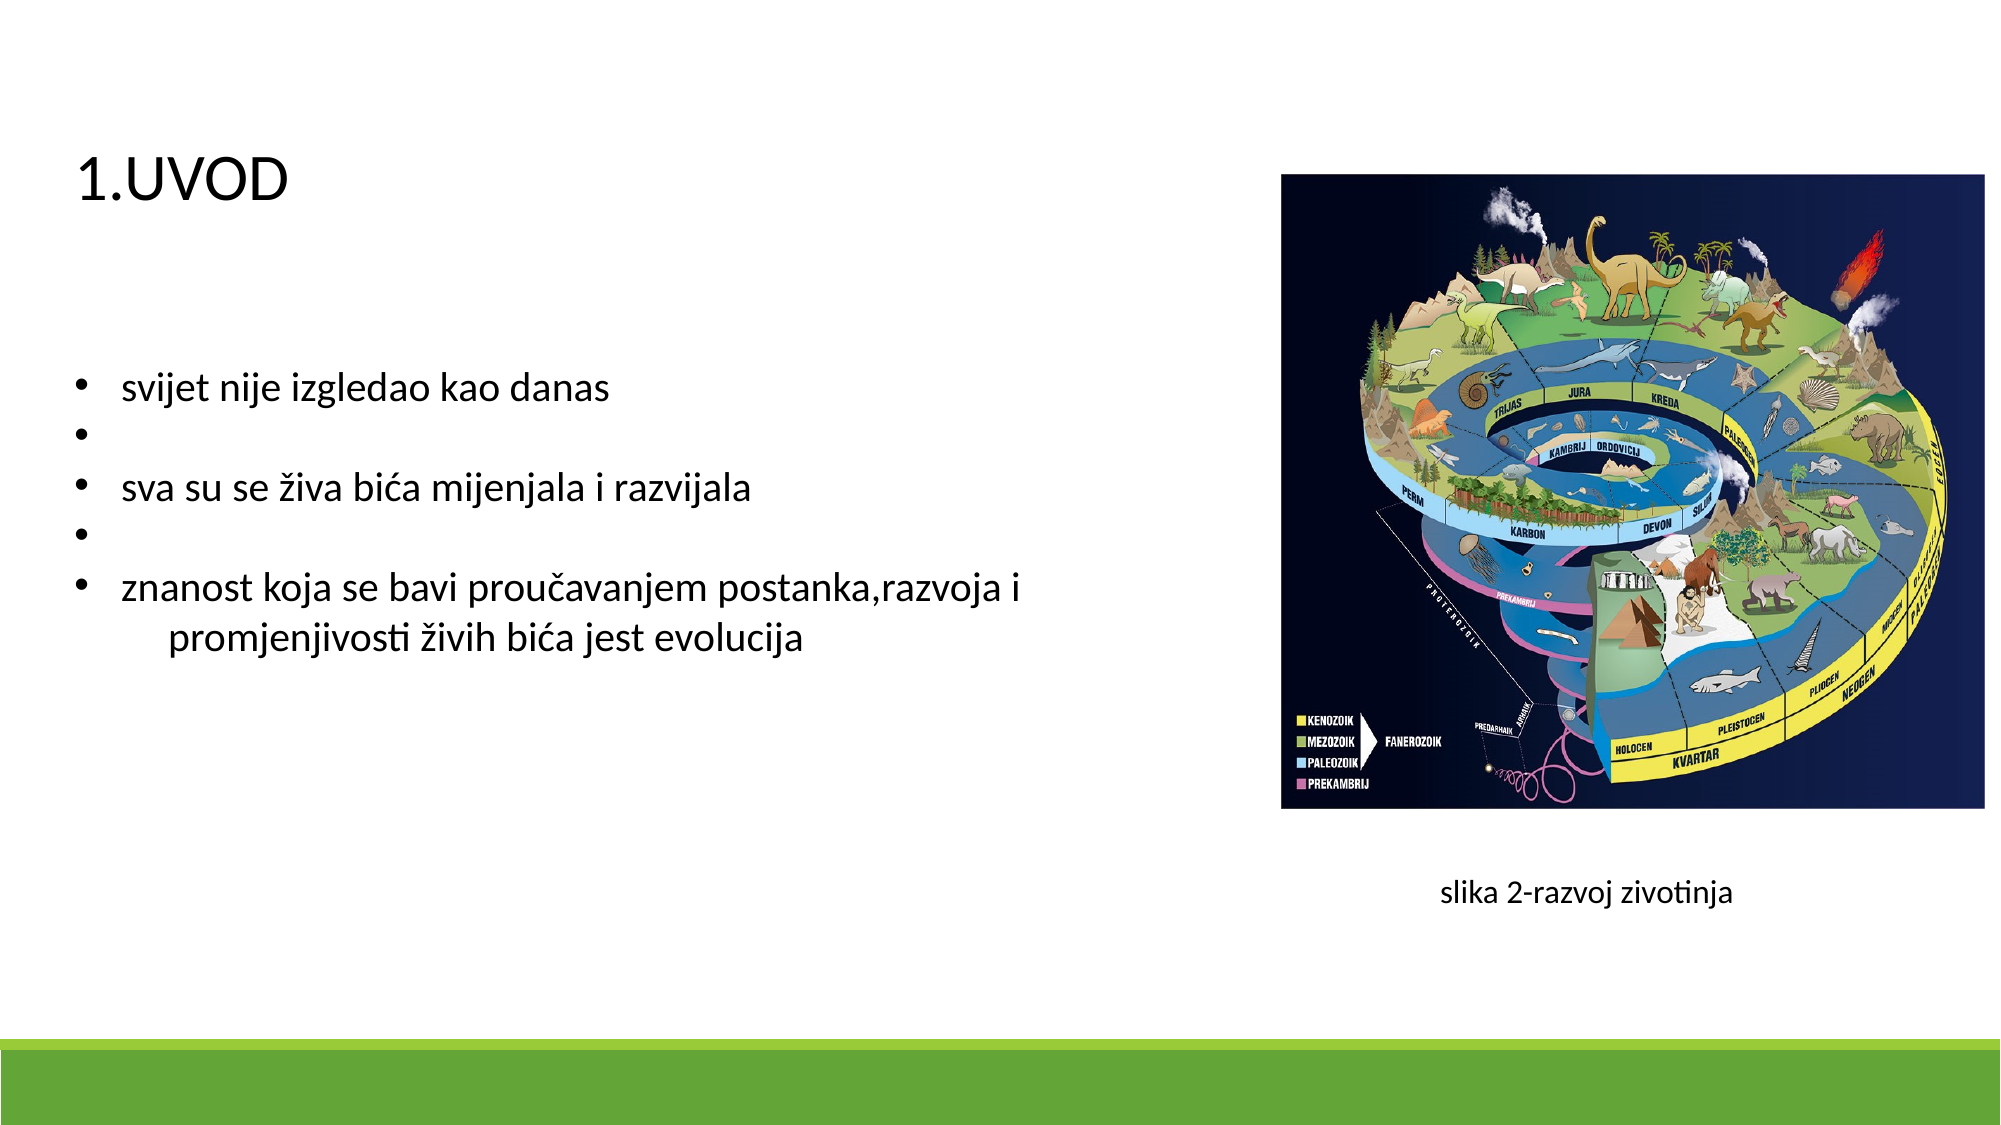

1.UVOD
svijet nije izgledao kao danas
sva su se živa bića mijenjala i razvijala
znanost koja se bavi proučavanjem postanka,razvoja i promjenjivosti živih bića jest evolucija
slika 2-razvoj zivotinja